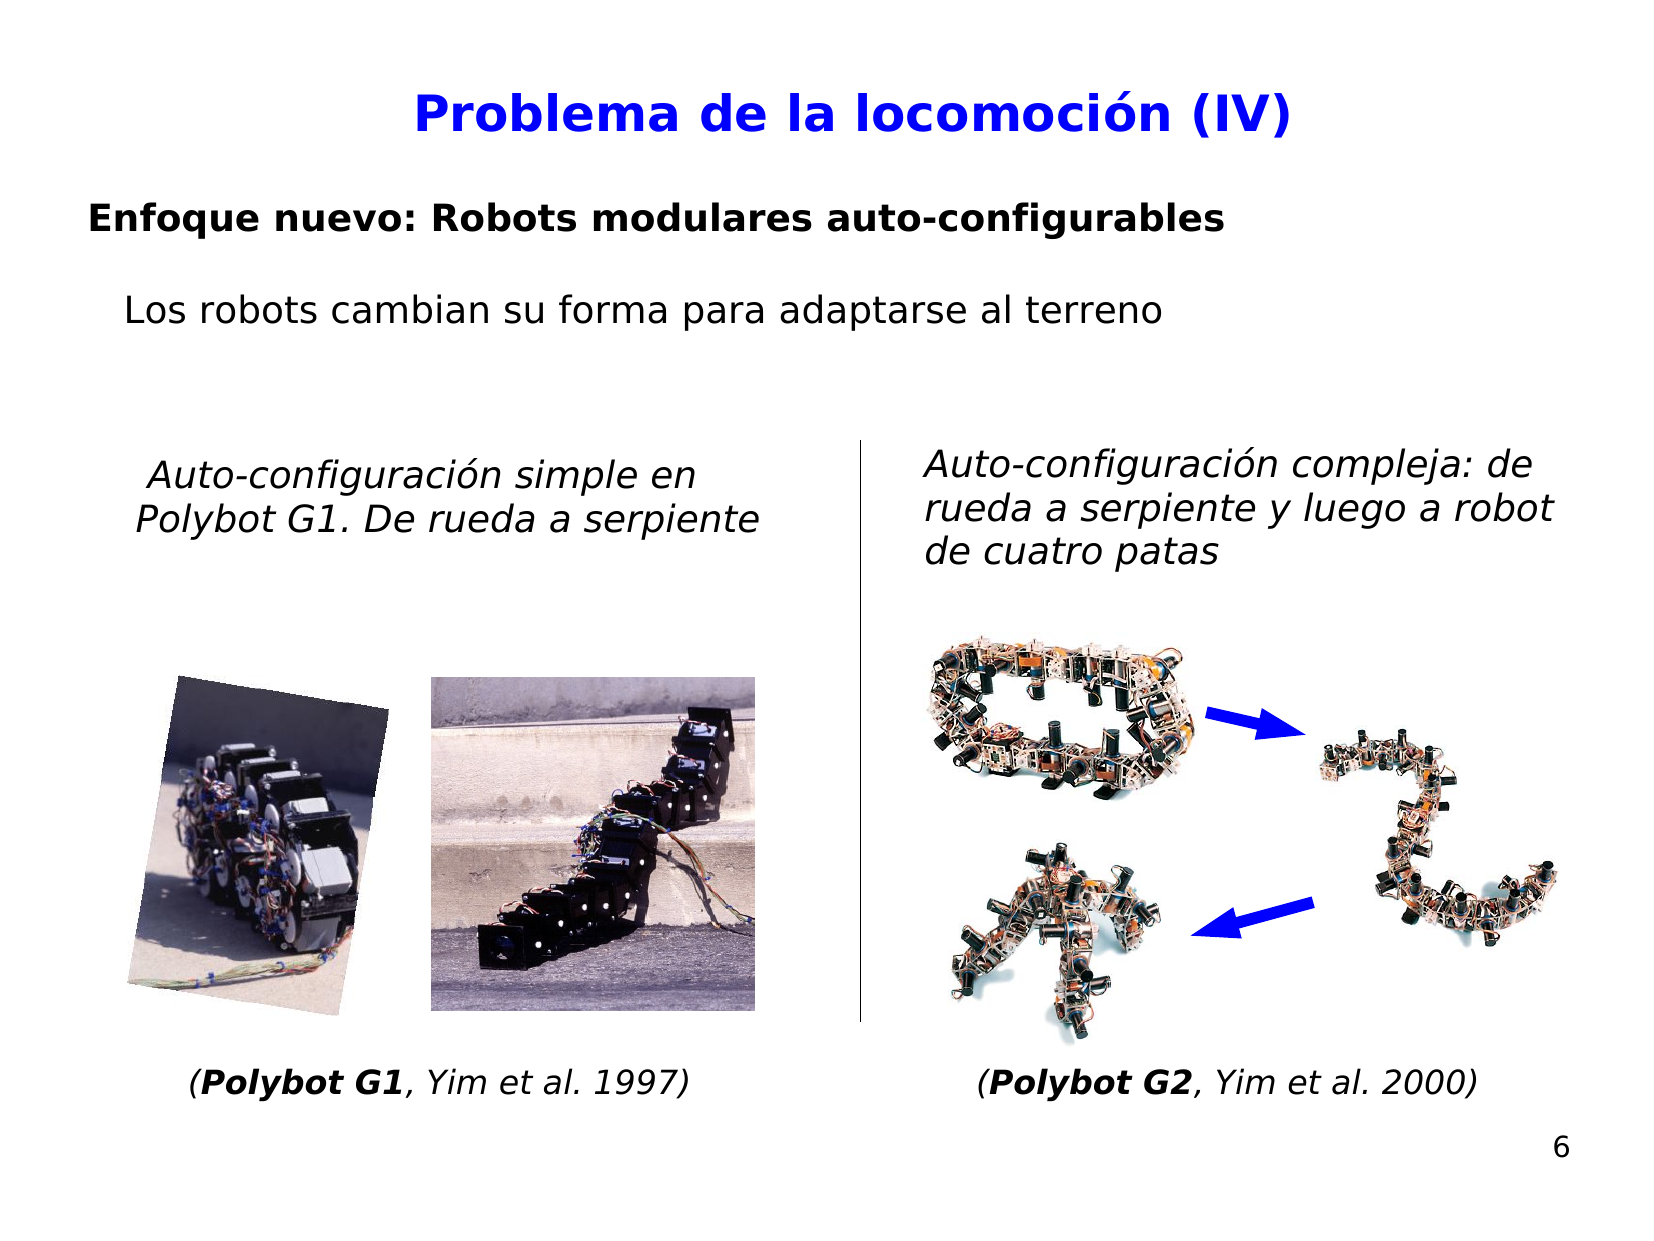

Problema de la locomoción (IV)
Enfoque nuevo: Robots modulares auto-configurables
 Los robots cambian su forma para adaptarse al terreno
Auto-configuración compleja: de rueda a serpiente y luego a robot de cuatro patas
 Auto-configuración simple en Polybot G1. De rueda a serpiente
(Polybot G1, Yim et al. 1997)
(Polybot G2, Yim et al. 2000)
6